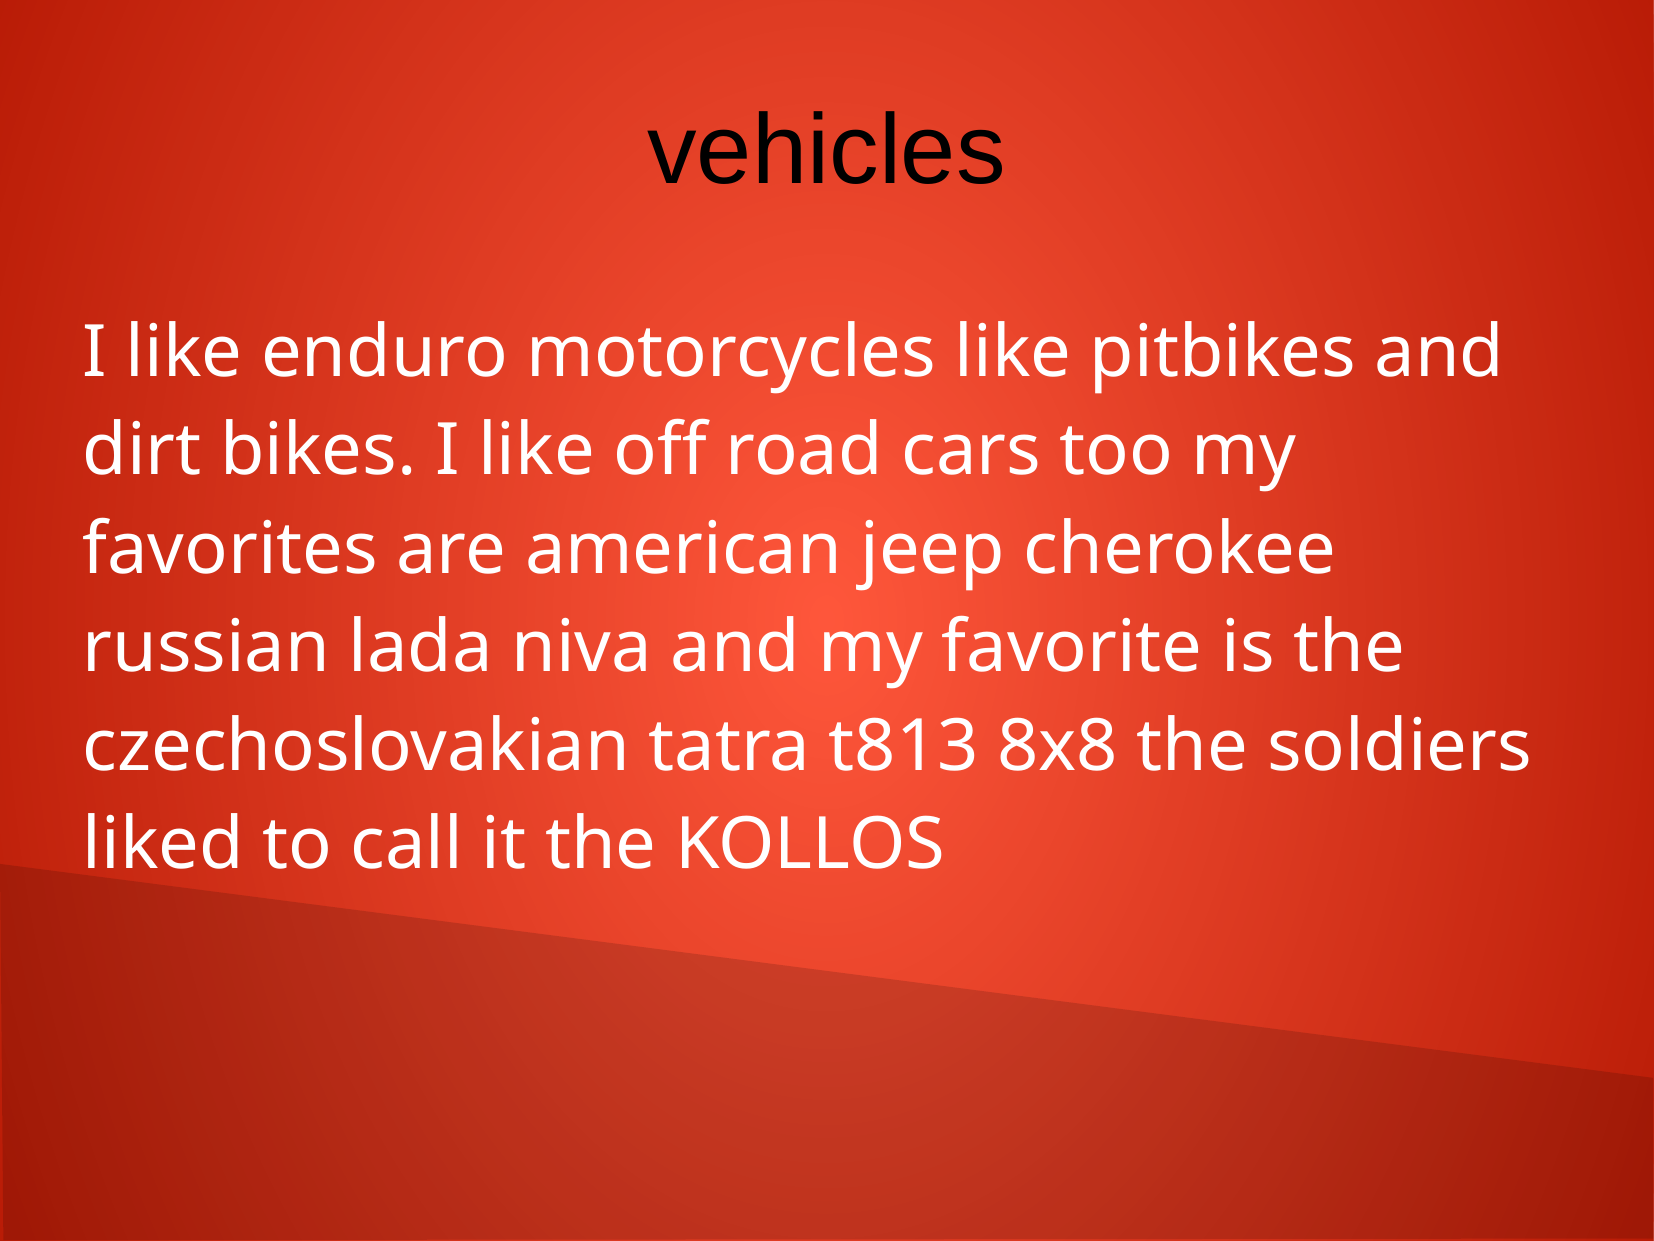

# vehicles
I like enduro motorcycles like pitbikes and dirt bikes. I like off road cars too my favorites are american jeep cherokee russian lada niva and my favorite is the czechoslovakian tatra t813 8x8 the soldiers liked to call it the KOLLOS